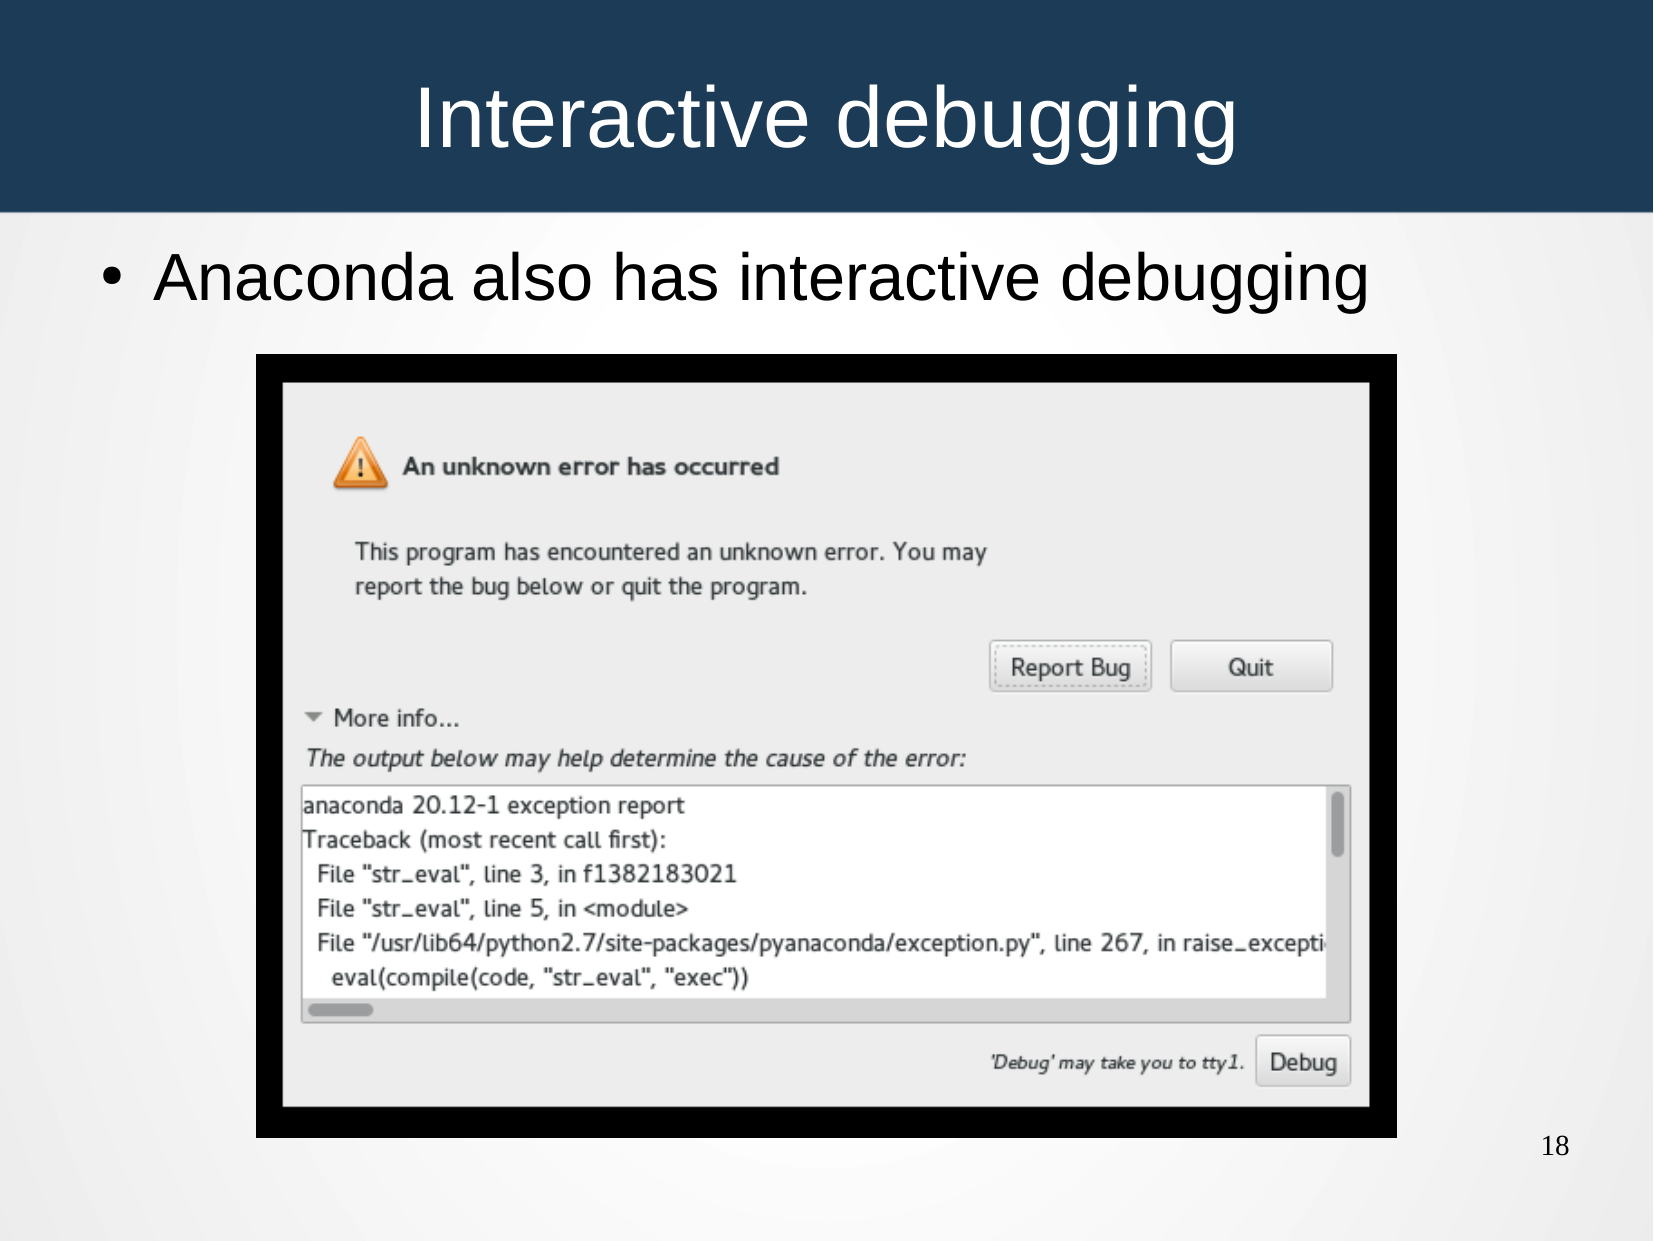

# Interactive debugging
Anaconda also has interactive debugging
18